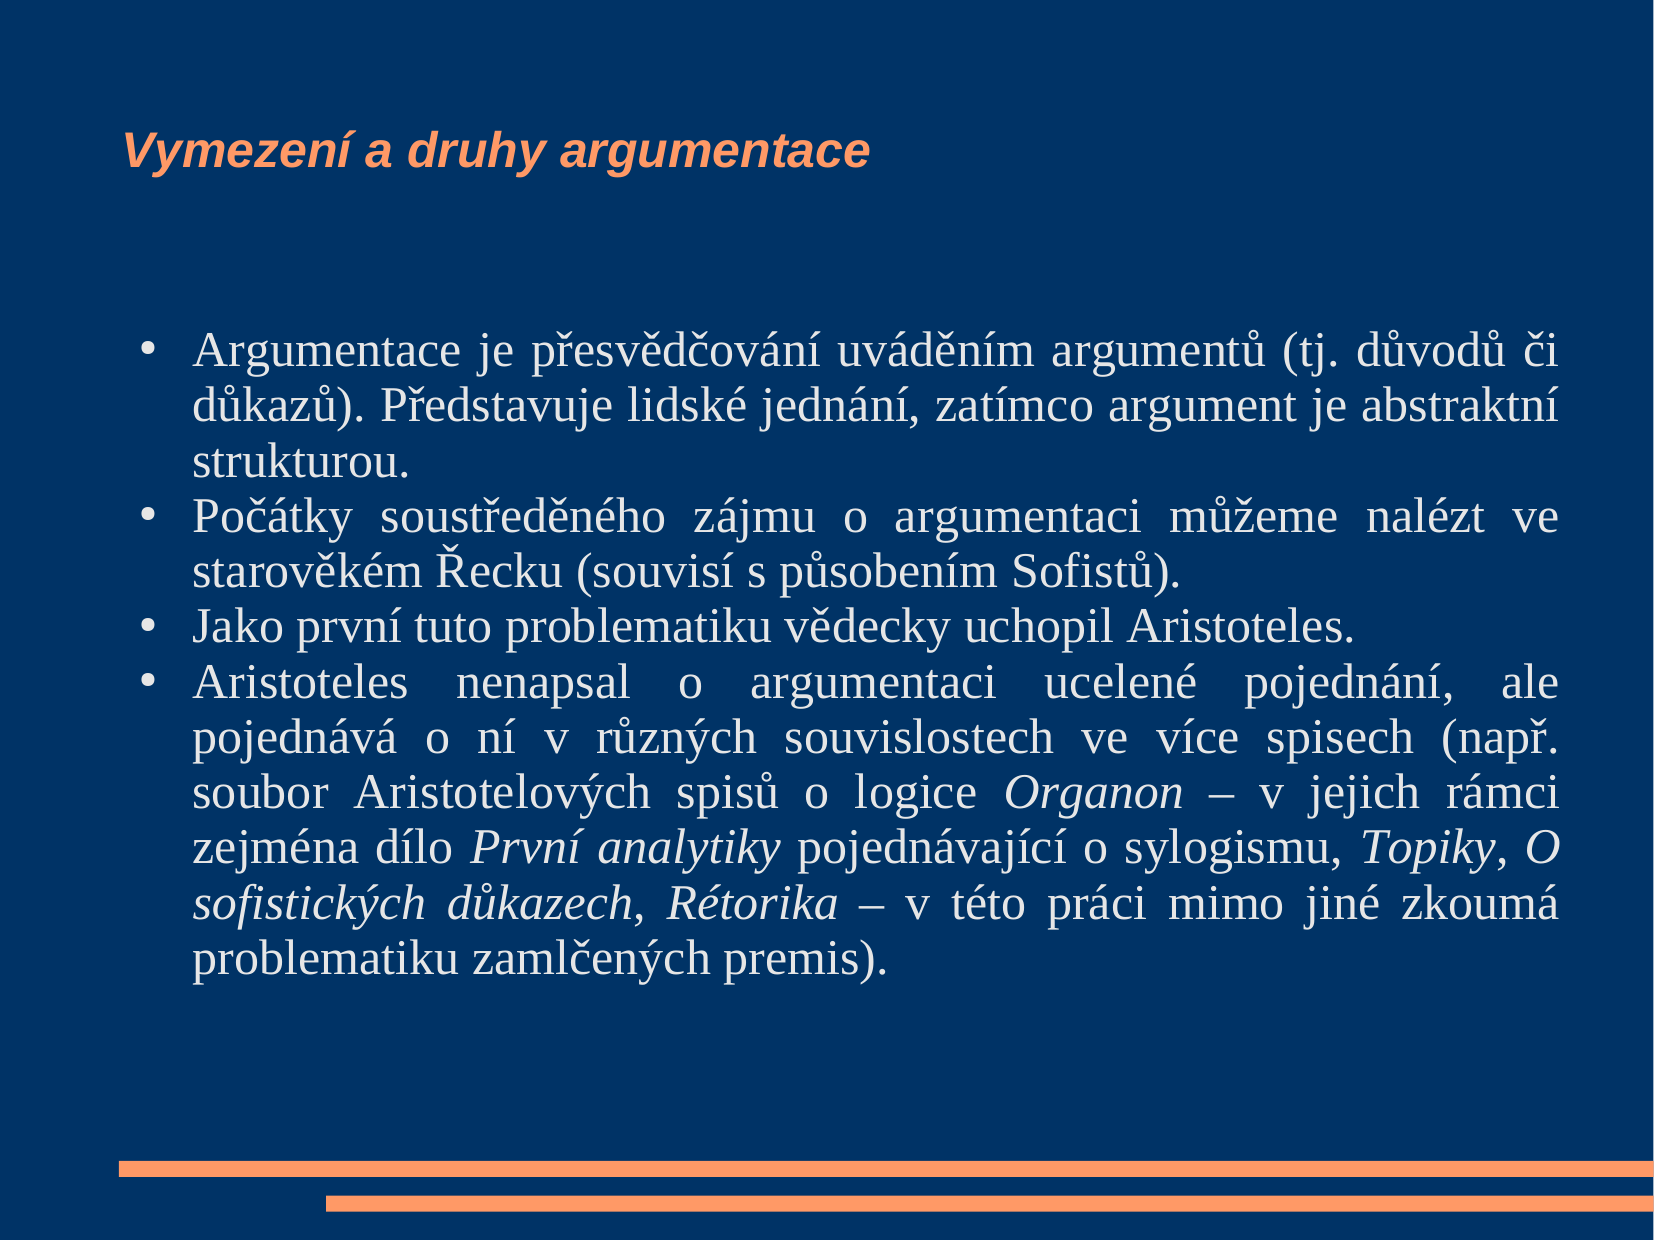

# Vymezení a druhy argumentace
Argumentace je přesvědčování uváděním argumentů (tj. důvodů či důkazů). Představuje lidské jednání, zatímco argument je abstraktní strukturou.
Počátky soustředěného zájmu o argumentaci můžeme nalézt ve starověkém Řecku (souvisí s působením Sofistů).
Jako první tuto problematiku vědecky uchopil Aristoteles.
Aristoteles nenapsal o argumentaci ucelené pojednání, ale pojednává o ní v různých souvislostech ve více spisech (např. soubor Aristotelových spisů o logice Organon – v jejich rámci zejména dílo První analytiky pojednávající o sylogismu, Topiky, O sofistických důkazech, Rétorika – v této práci mimo jiné zkoumá problematiku zamlčených premis).